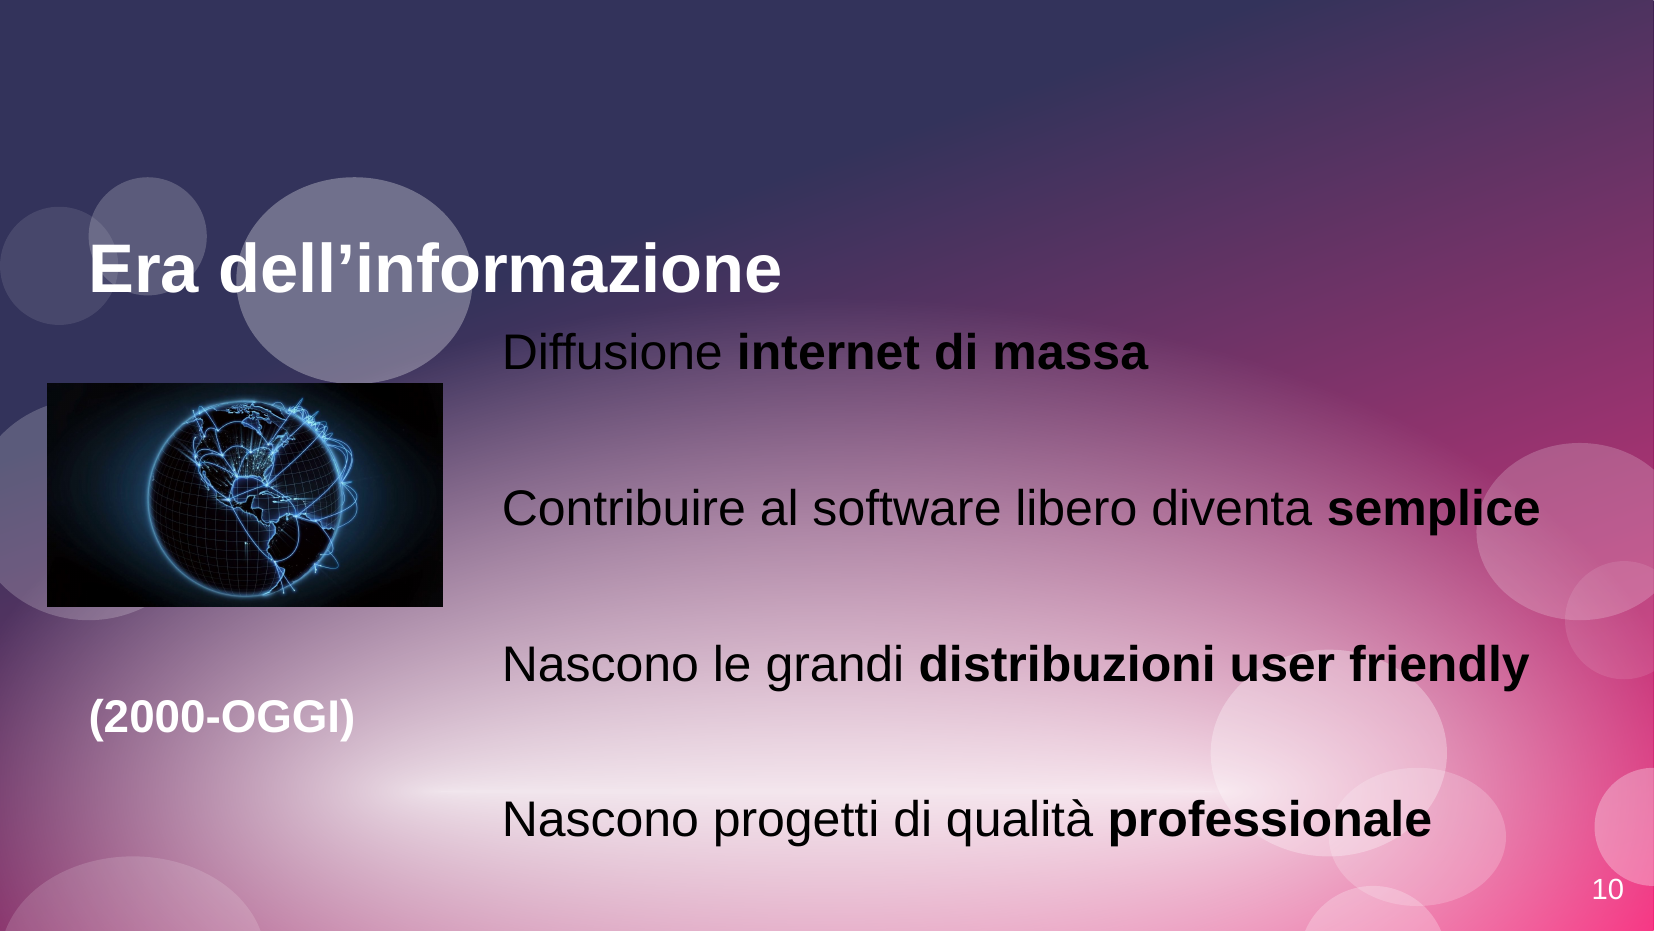

# Era dell’informazione (2000-OGGI)
Diffusione internet di massa
Contribuire al software libero diventa semplice
Nascono le grandi distribuzioni user friendly
Nascono progetti di qualità professionale